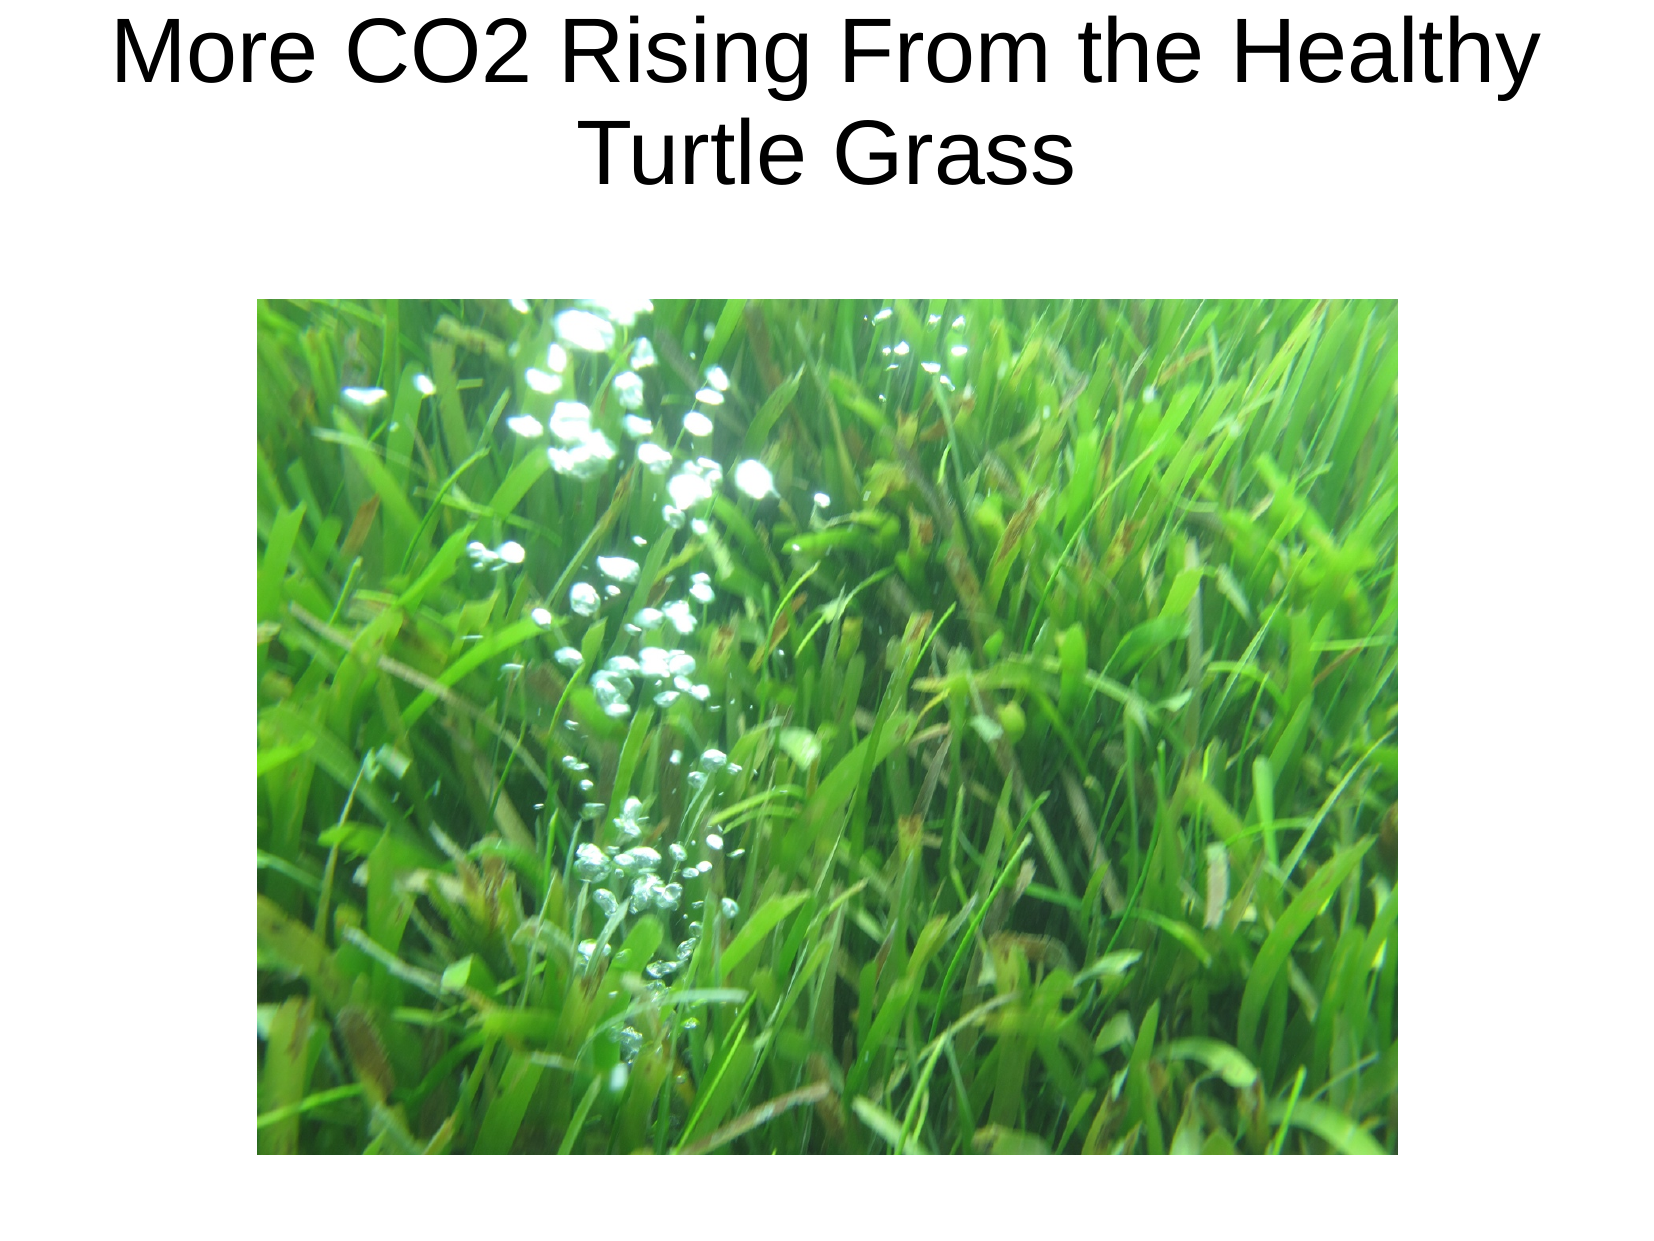

# More CO2 Rising From the Healthy Turtle Grass